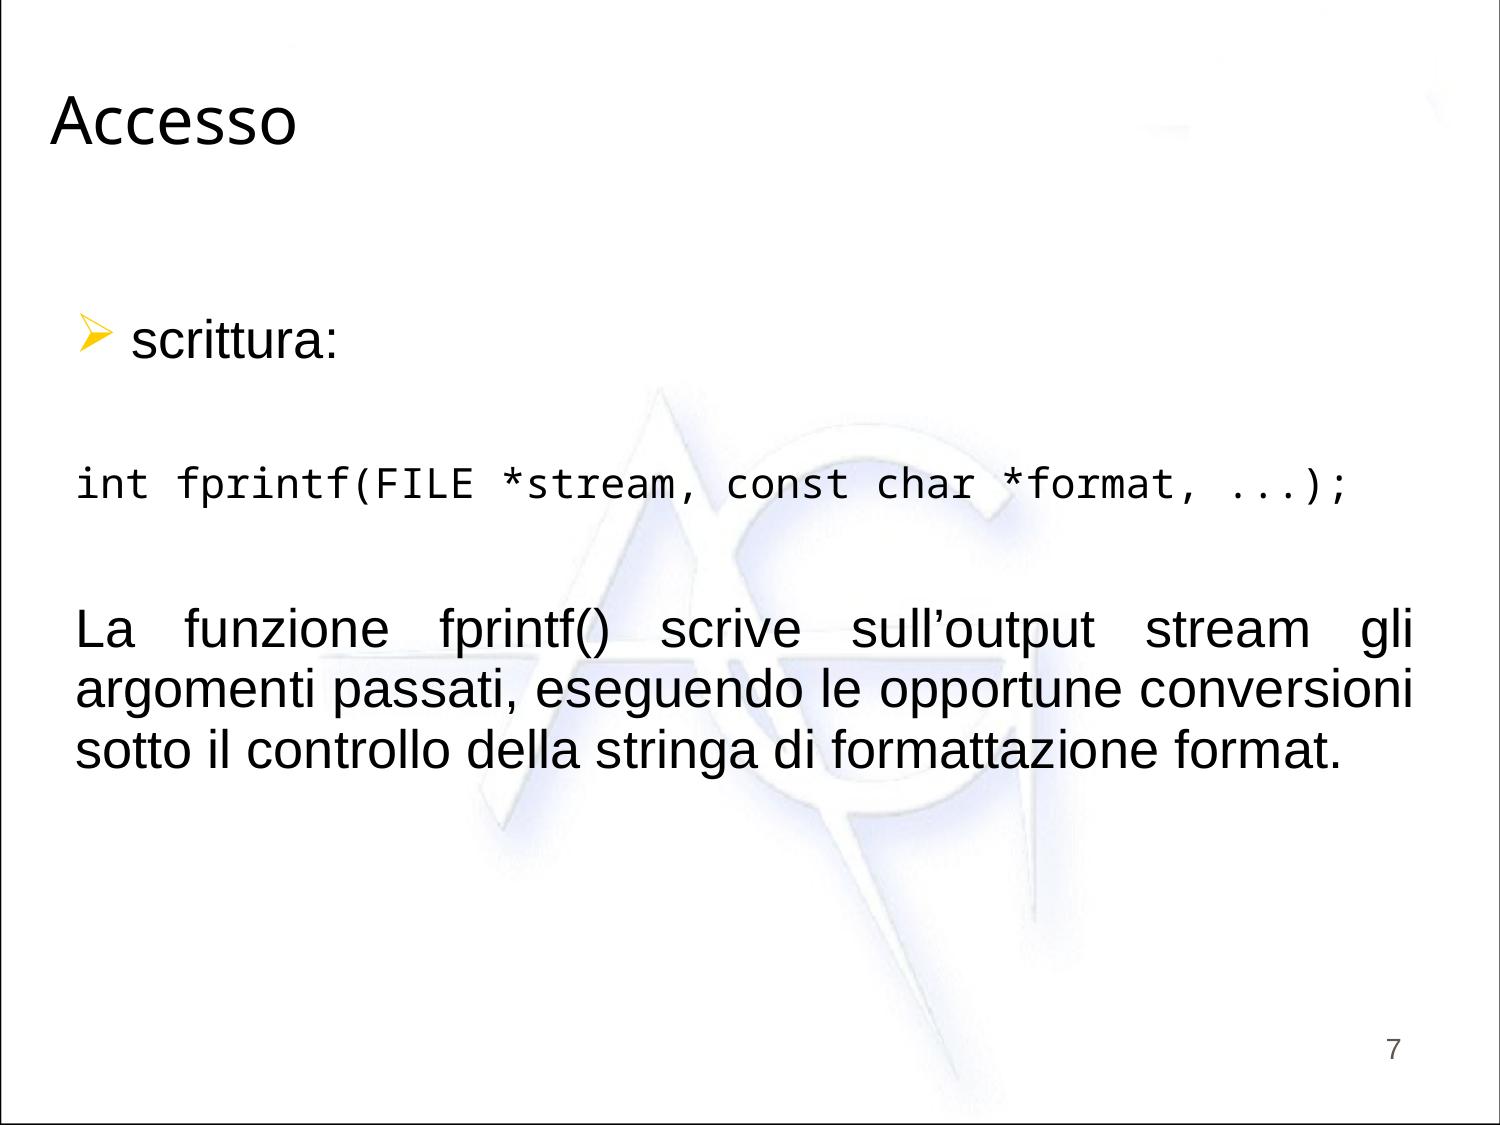

# Accesso
scrittura:
int fprintf(FILE *stream, const char *format, ...);
La funzione fprintf() scrive sull’output stream gli argomenti passati, eseguendo le opportune conversioni sotto il controllo della stringa di formattazione format.
7